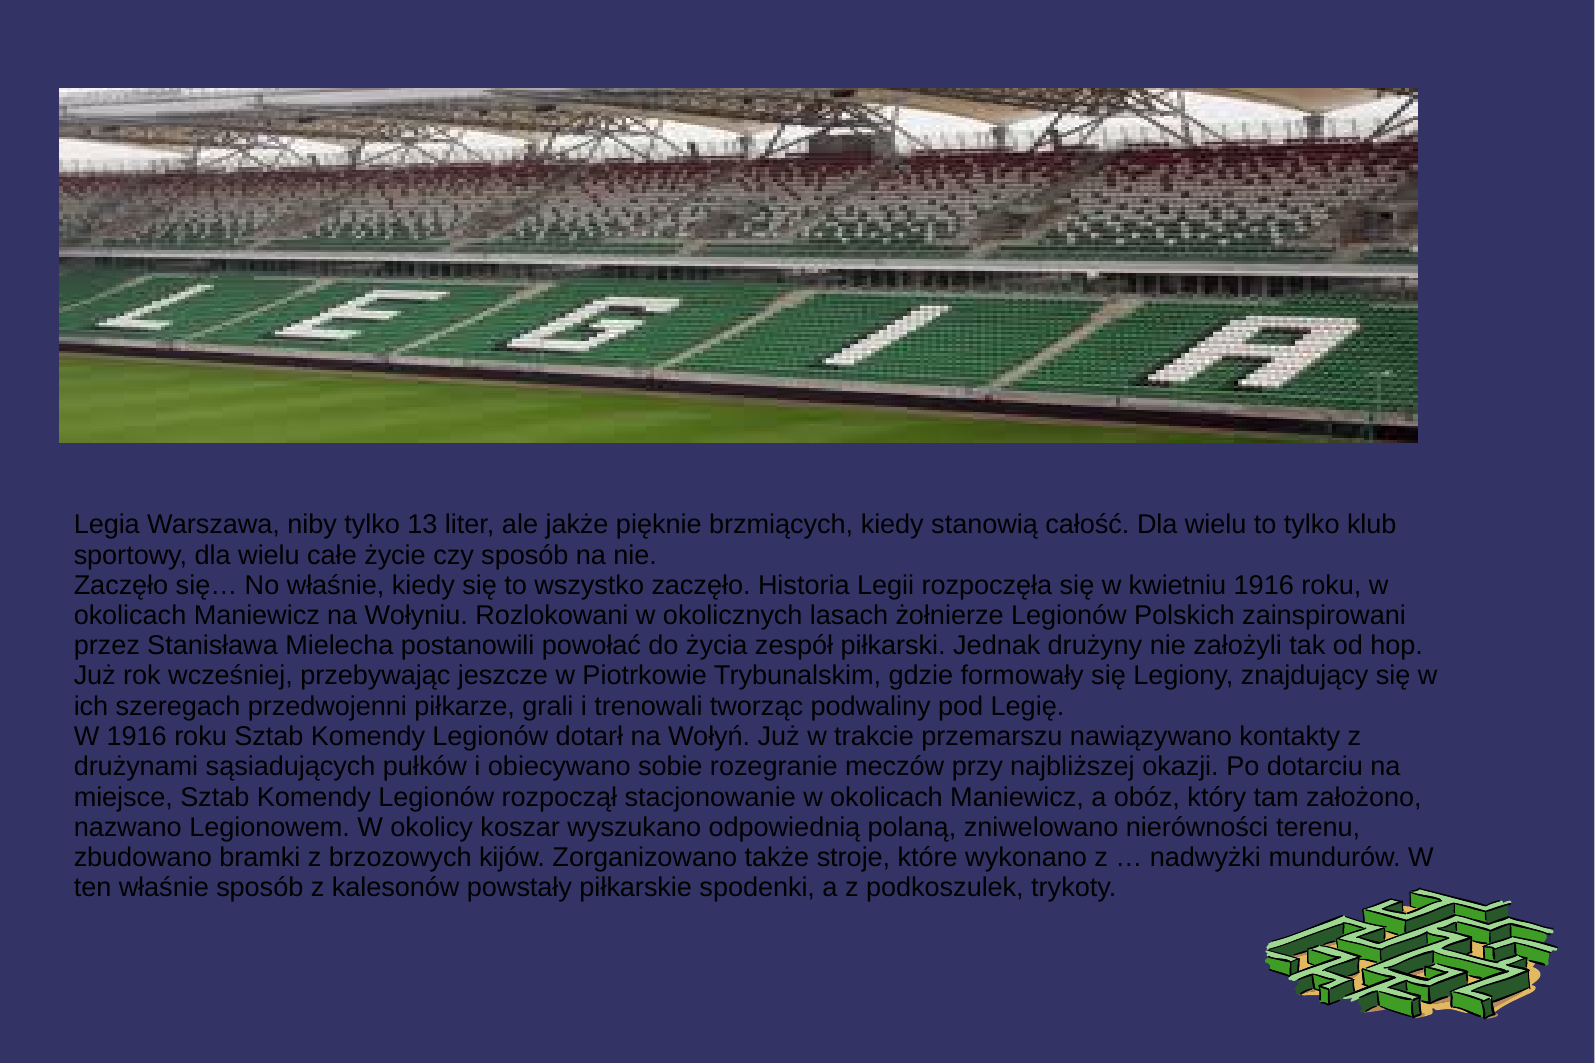

Legia Warszawa, niby tylko 13 liter, ale jakże pięknie brzmiących, kiedy stanowią całość. Dla wielu to tylko klub sportowy, dla wielu całe życie czy sposób na nie.
Zaczęło się… No właśnie, kiedy się to wszystko zaczęło. Historia Legii rozpoczęła się w kwietniu 1916 roku, w okolicach Maniewicz na Wołyniu. Rozlokowani w okolicznych lasach żołnierze Legionów Polskich zainspirowani przez Stanisława Mielecha postanowili powołać do życia zespół piłkarski. Jednak drużyny nie założyli tak od hop. Już rok wcześniej, przebywając jeszcze w Piotrkowie Trybunalskim, gdzie formowały się Legiony, znajdujący się w ich szeregach przedwojenni piłkarze, grali i trenowali tworząc podwaliny pod Legię.
W 1916 roku Sztab Komendy Legionów dotarł na Wołyń. Już w trakcie przemarszu nawiązywano kontakty z drużynami sąsiadujących pułków i obiecywano sobie rozegranie meczów przy najbliższej okazji. Po dotarciu na miejsce, Sztab Komendy Legionów rozpoczął stacjonowanie w okolicach Maniewicz, a obóz, który tam założono, nazwano Legionowem. W okolicy koszar wyszukano odpowiednią polaną, zniwelowano nierówności terenu, zbudowano bramki z brzozowych kijów. Zorganizowano także stroje, które wykonano z … nadwyżki mundurów. W ten właśnie sposób z kalesonów powstały piłkarskie spodenki, a z podkoszulek, trykoty.